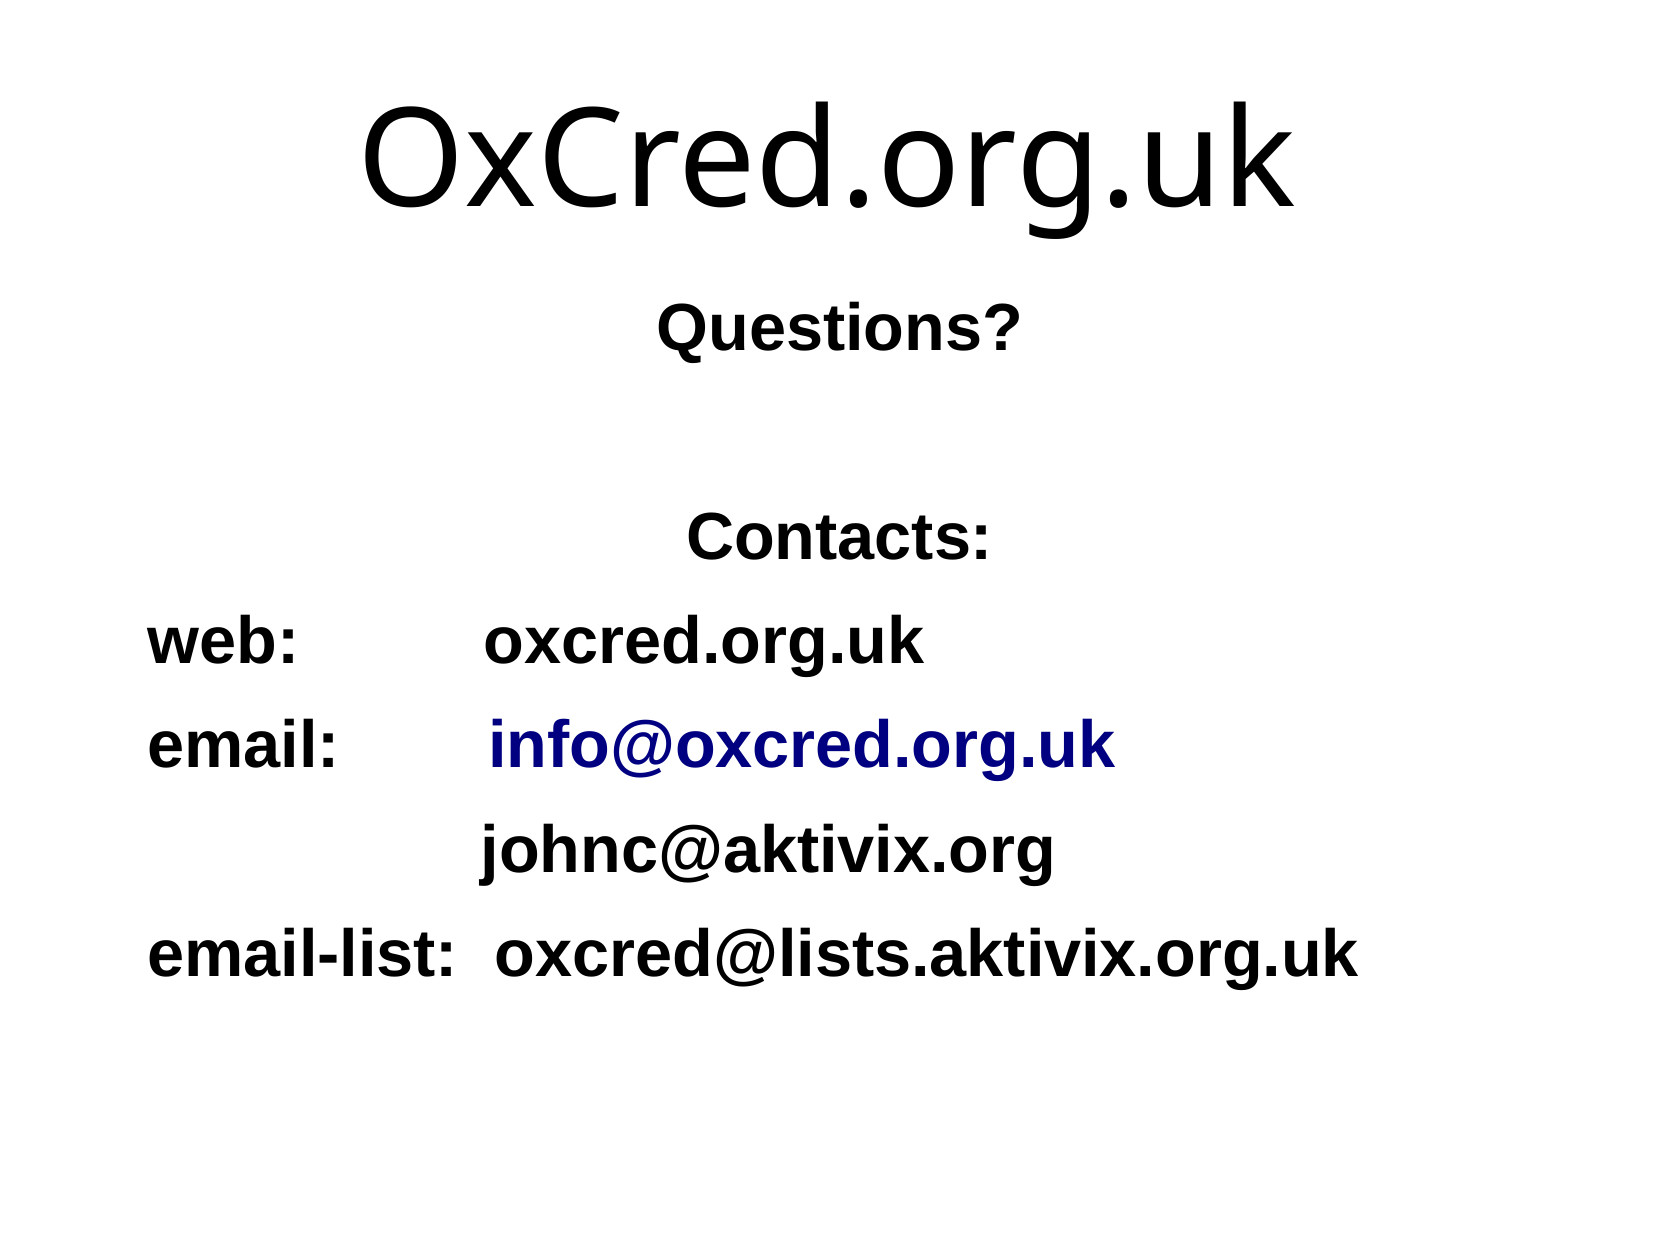

# OxCred.org.uk
Questions?
Contacts:
web: oxcred.org.uk
email: info@oxcred.org.uk
 johnc@aktivix.org
email-list: oxcred@lists.aktivix.org.uk